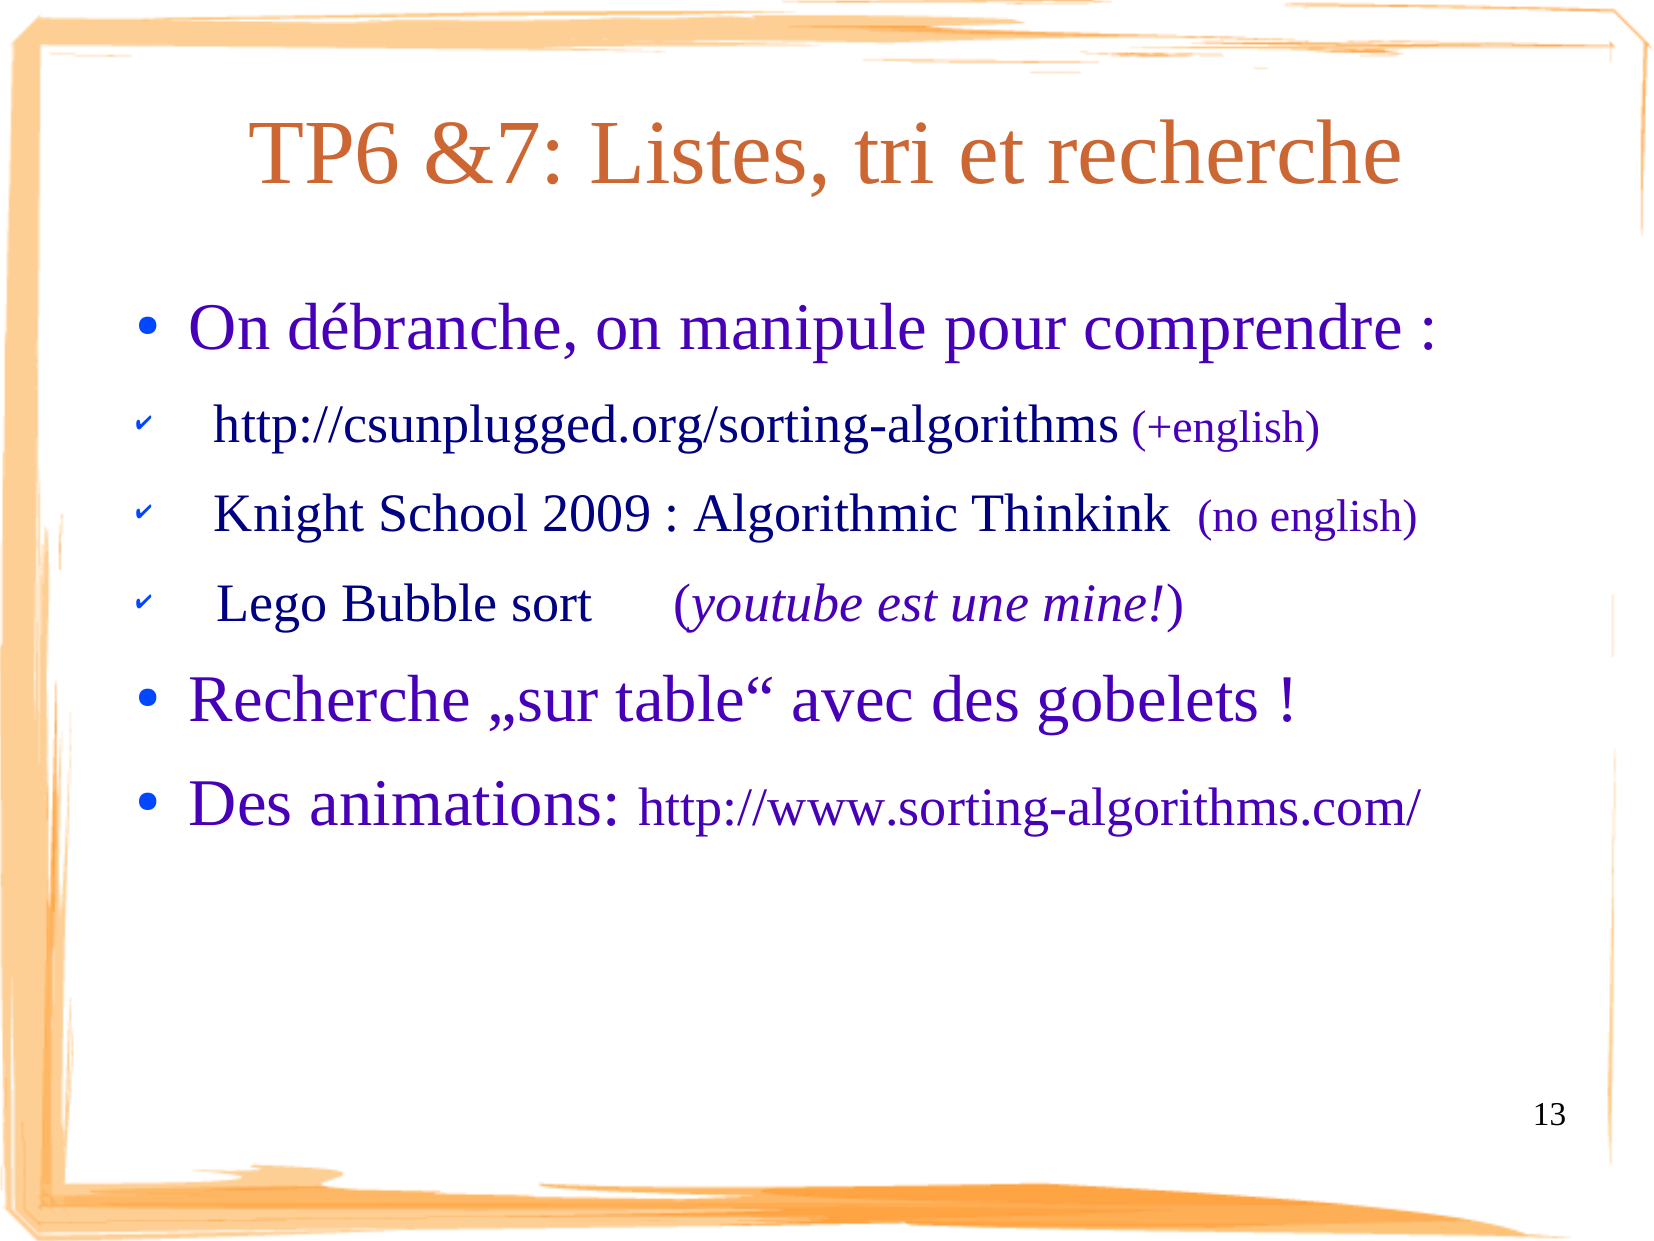

# TP6 &7: Listes, tri et recherche
On débranche, on manipule pour comprendre :
 http://csunplugged.org/sorting-algorithms (+english)
 Knight School 2009 : Algorithmic Thinkink (no english)
 Lego Bubble sort (youtube est une mine!)
Recherche „sur table“ avec des gobelets !
Des animations: http://www.sorting-algorithms.com/
13